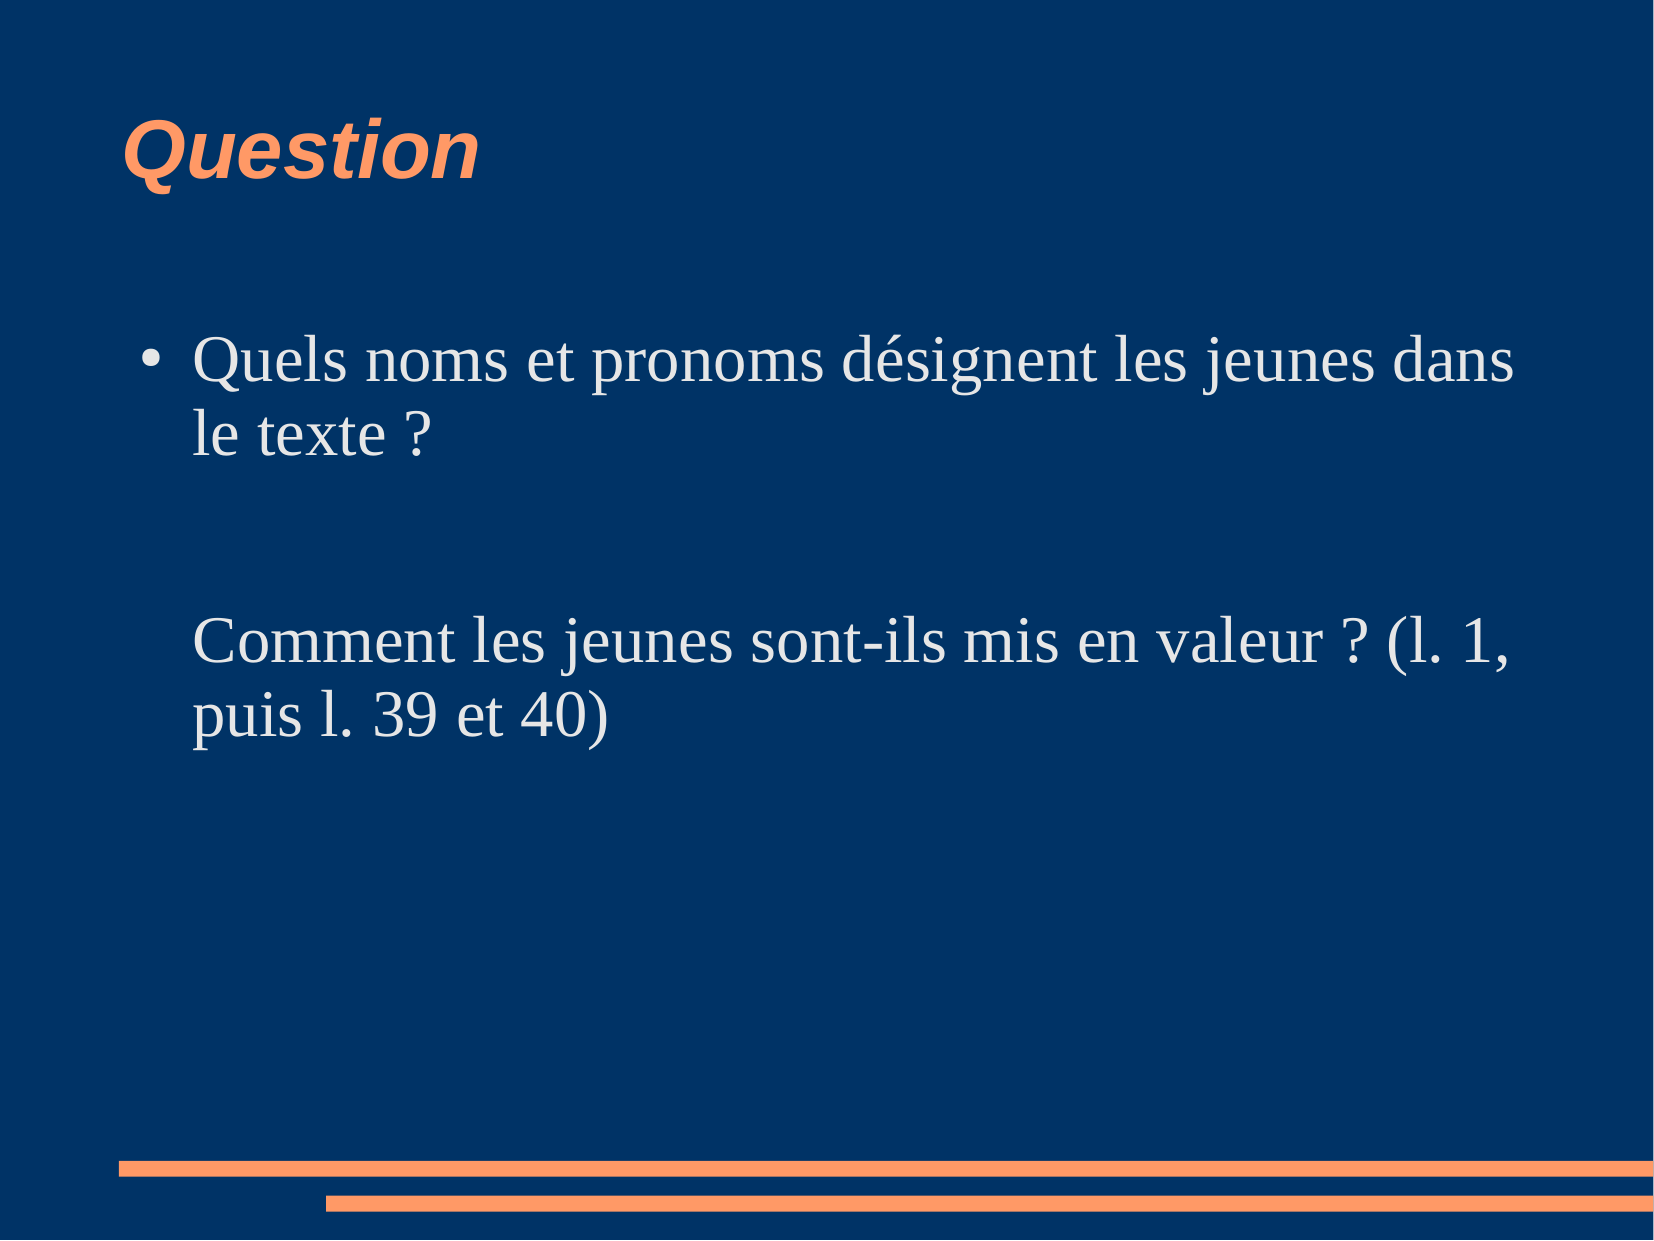

# Question
Quels noms et pronoms désignent les jeunes dans le texte ?
Comment les jeunes sont-ils mis en valeur ? (l. 1, puis l. 39 et 40)